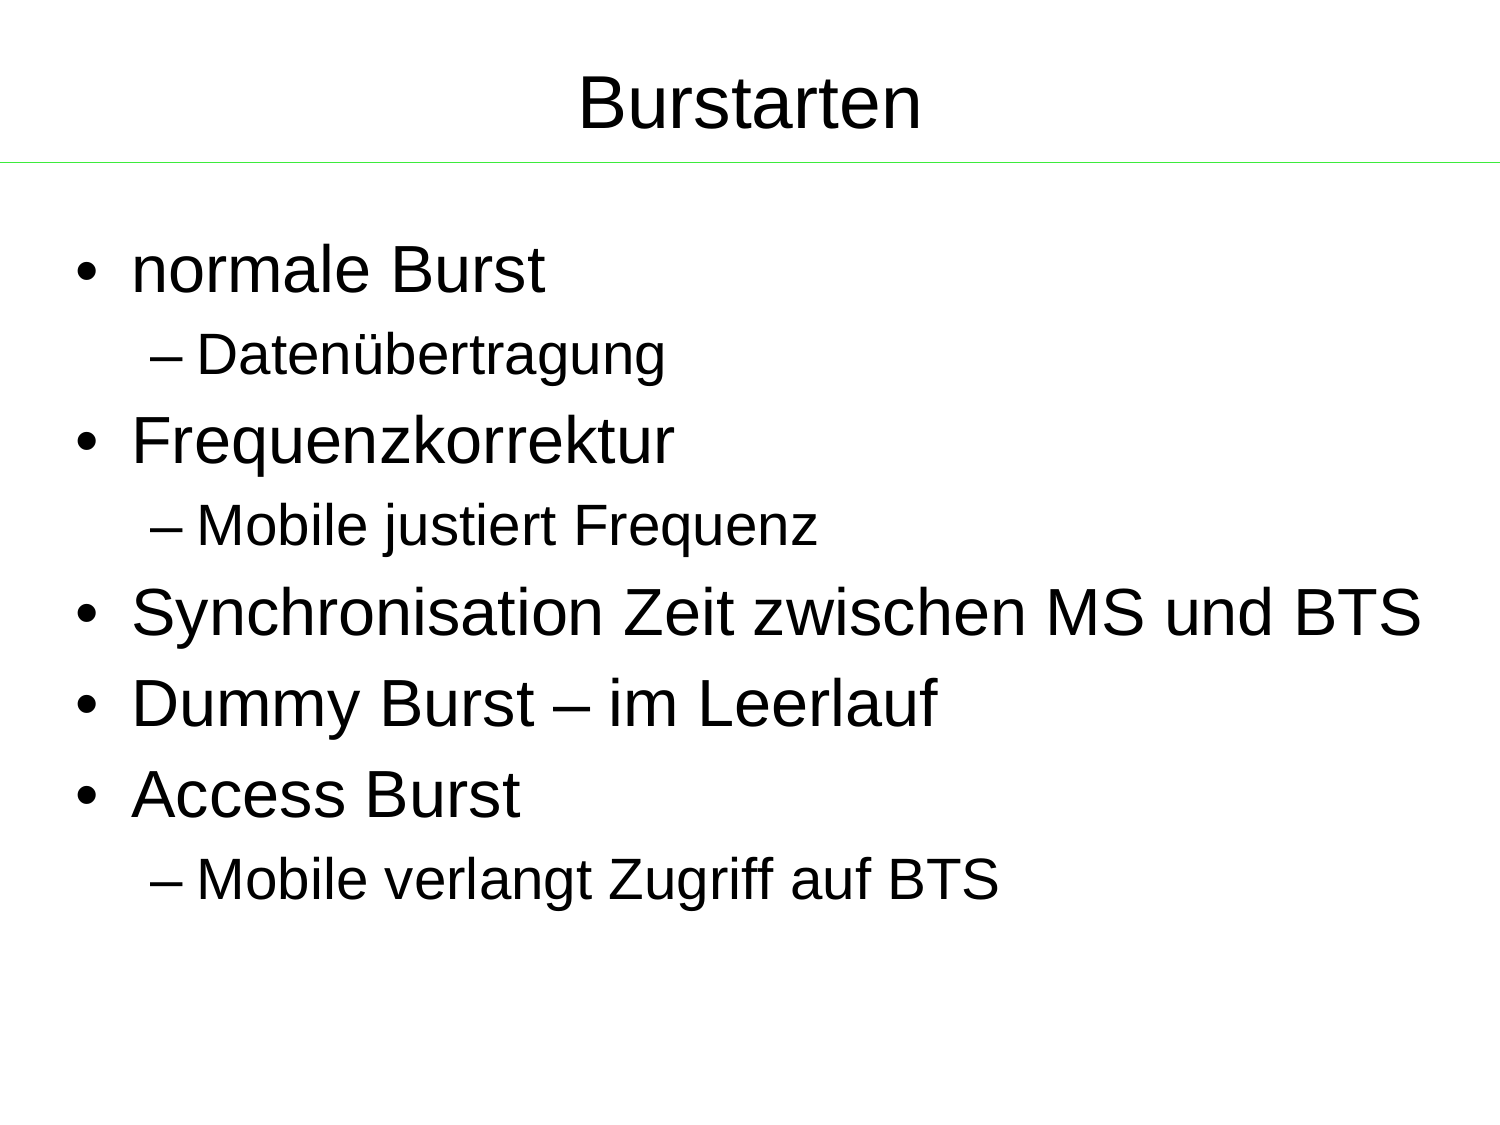

# Burstarten
normale Burst
Datenübertragung
Frequenzkorrektur
Mobile justiert Frequenz
Synchronisation Zeit zwischen MS und BTS
Dummy Burst – im Leerlauf
Access Burst
Mobile verlangt Zugriff auf BTS